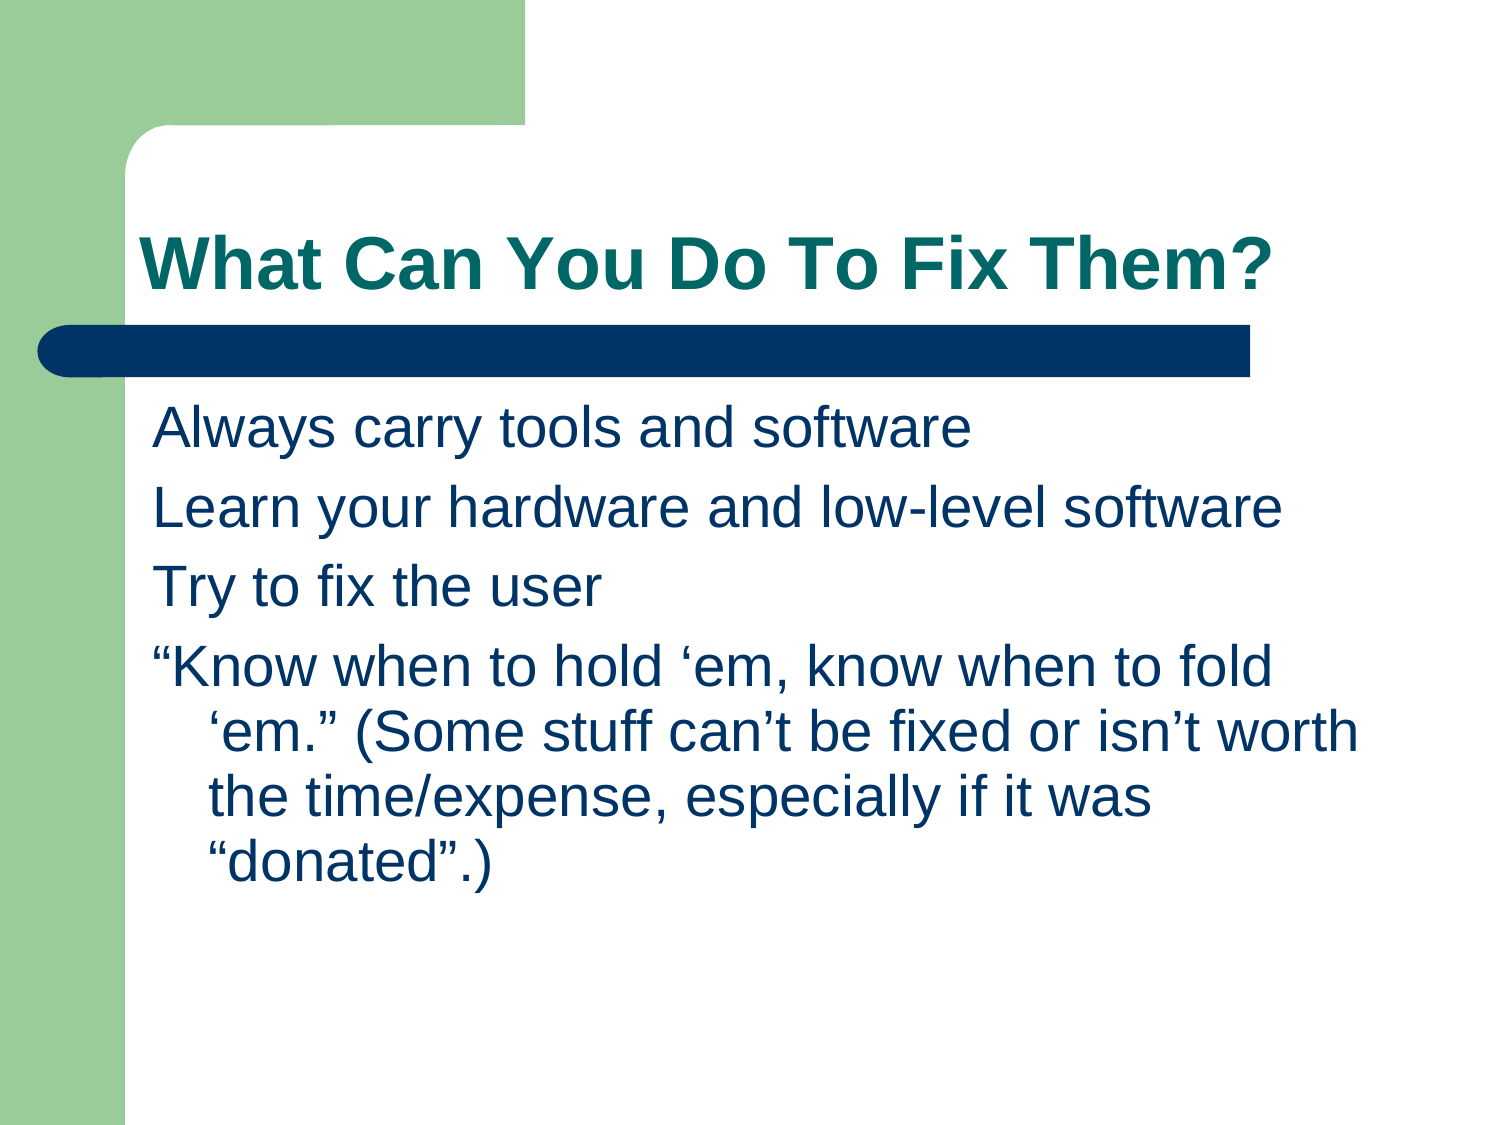

# What Can You Do To Fix Them?
Always carry tools and software
Learn your hardware and low-level software
Try to fix the user
“Know when to hold ‘em, know when to fold ‘em.” (Some stuff can’t be fixed or isn’t worth the time/expense, especially if it was “donated”.)